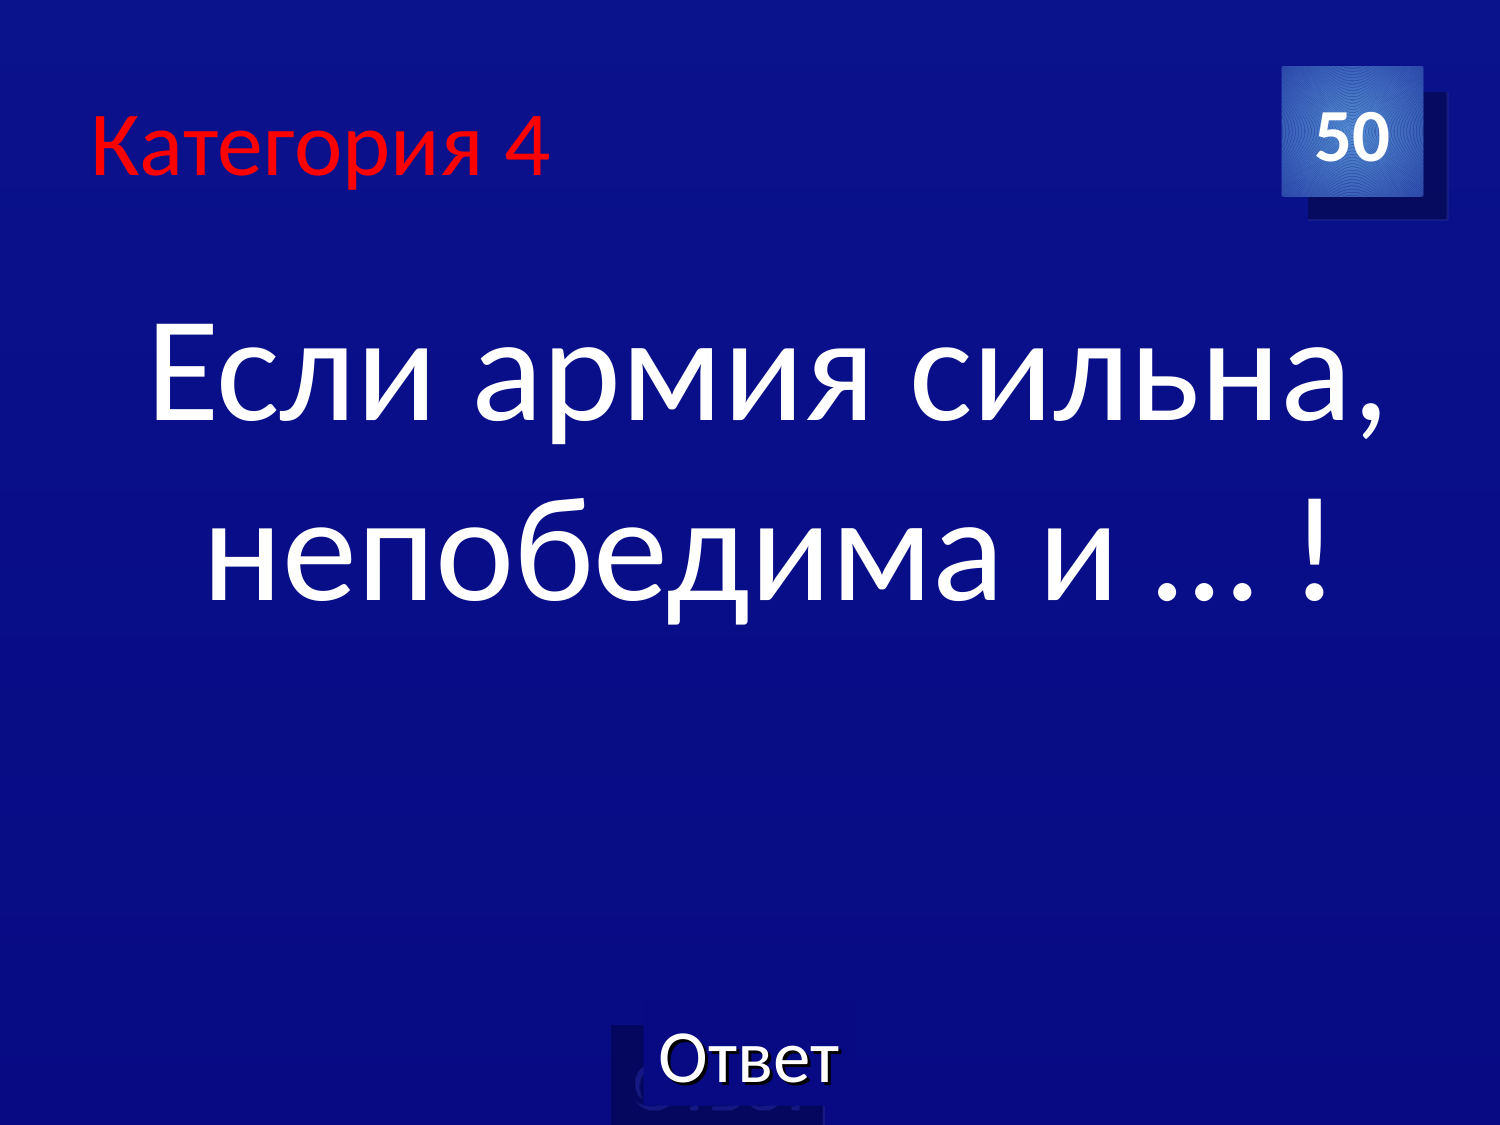

# Категория 4
50
Если армия сильна, непобедима и … !